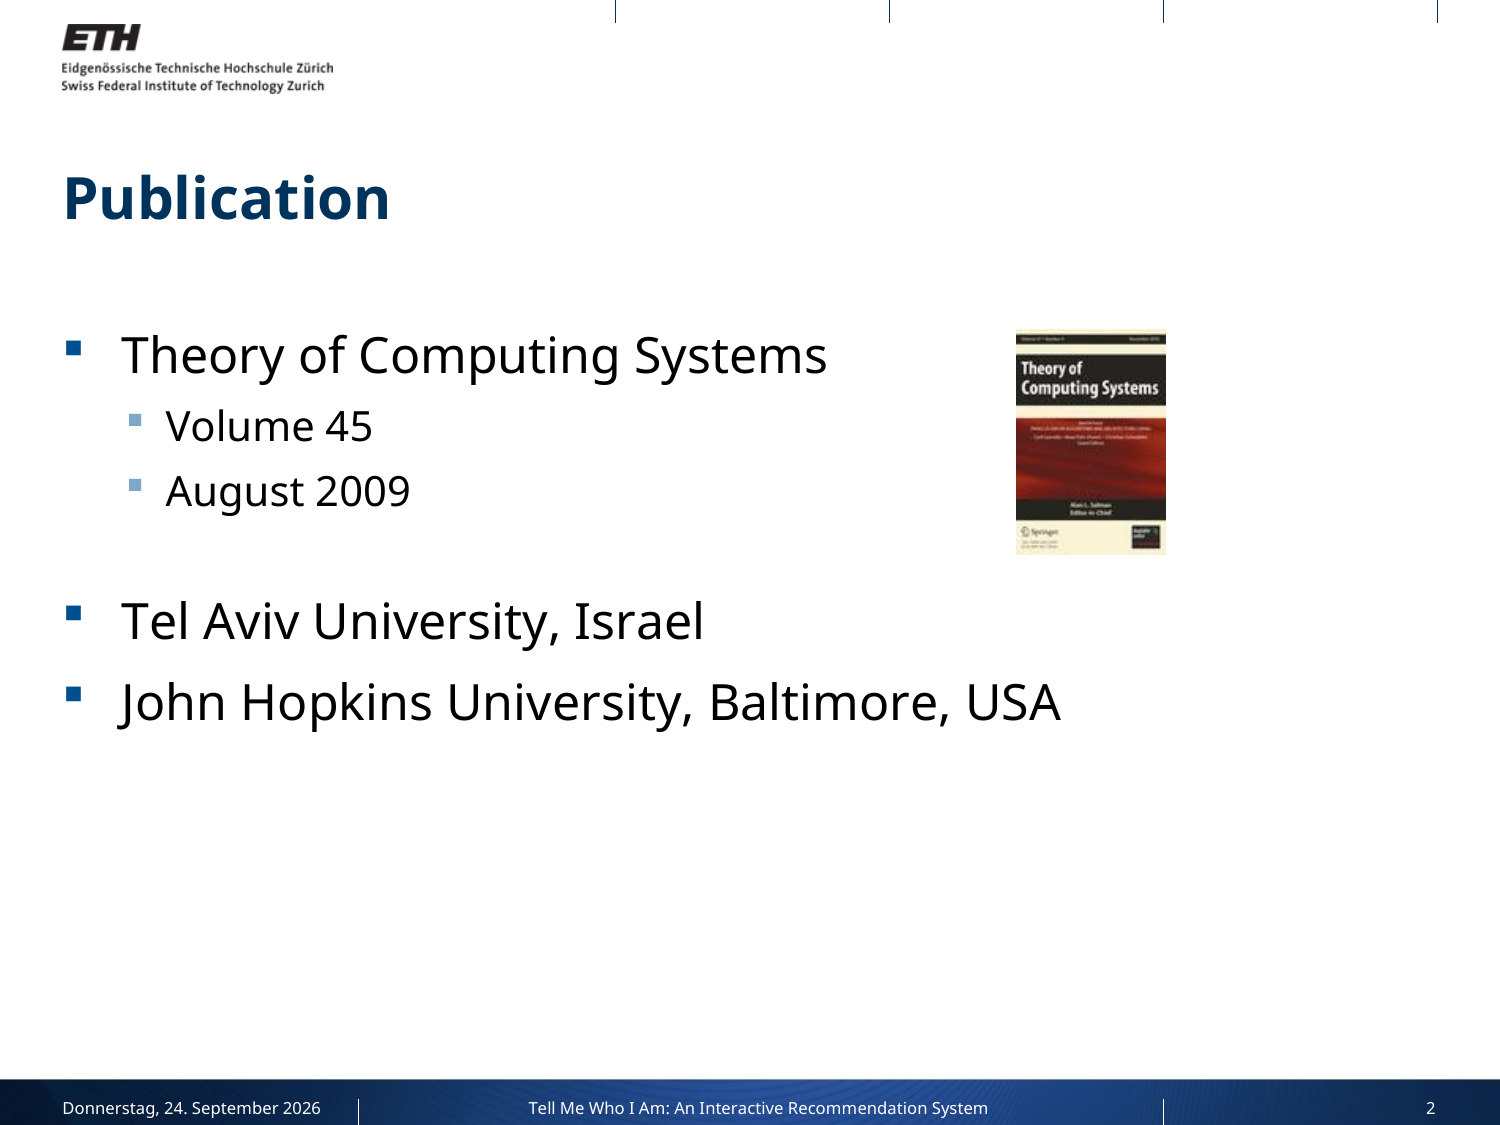

# Publication
Theory of Computing Systems
Volume 45
August 2009
Tel Aviv University, Israel
John Hopkins University, Baltimore, USA
2